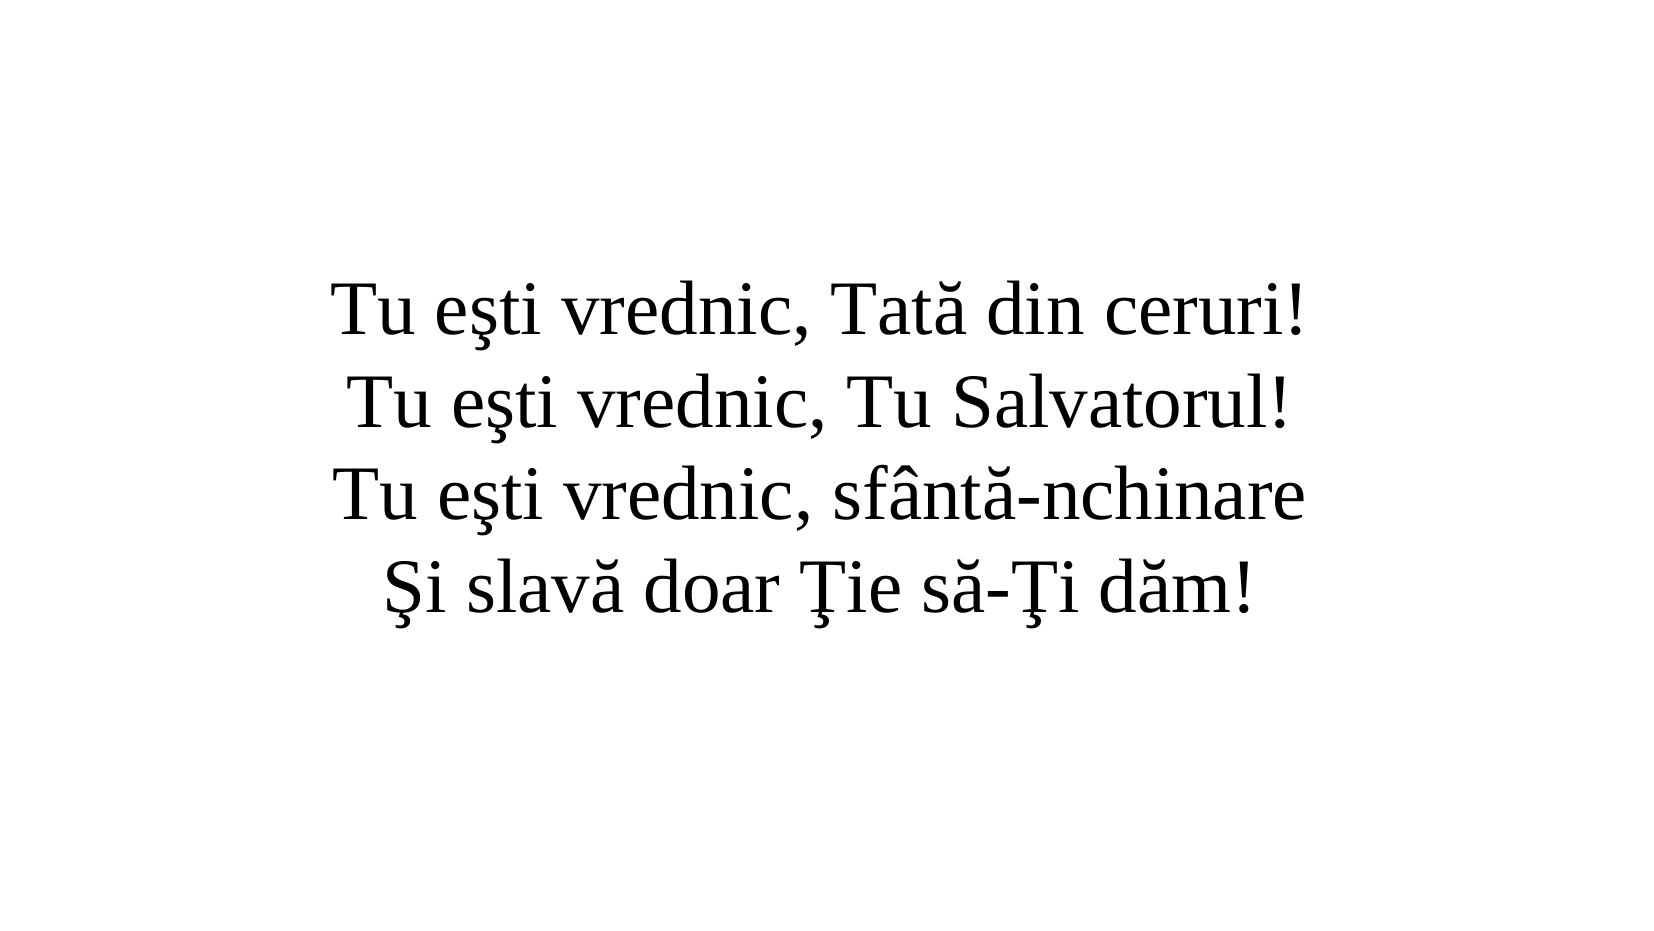

# Tu eşti vrednic, Tată din ceruri!
Tu eşti vrednic, Tu Salvatorul!
Tu eşti vrednic, sfântă-nchinare
Şi slavă doar Ţie să-Ţi dăm!